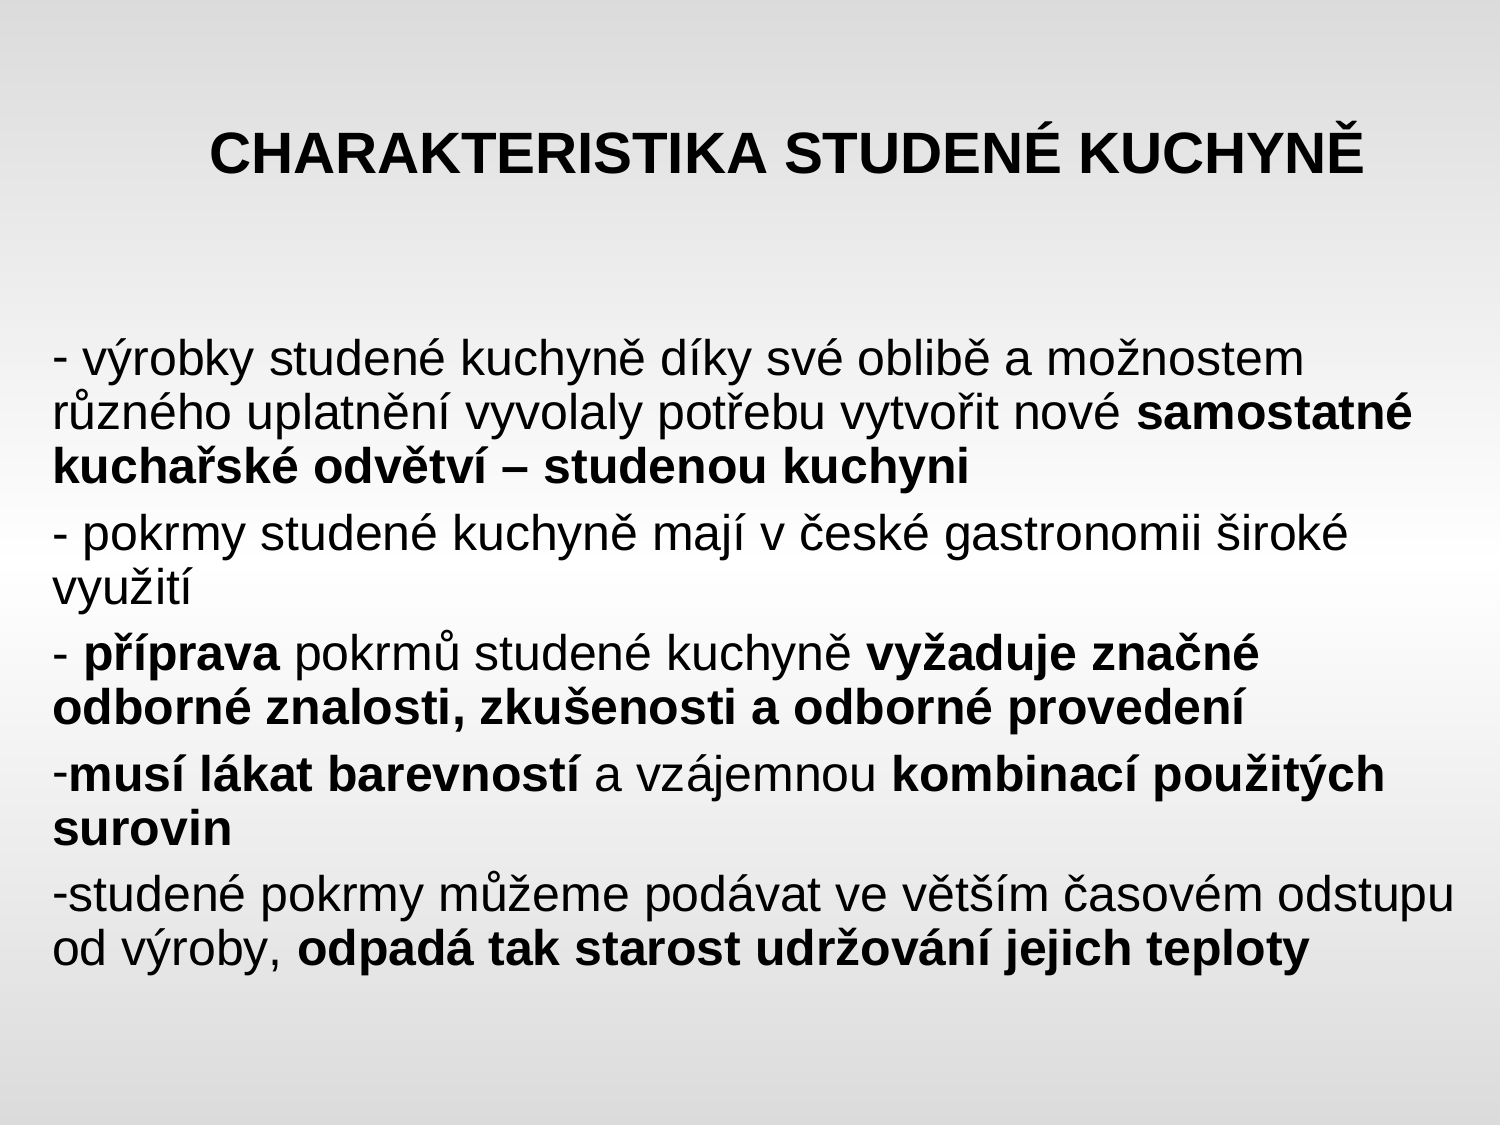

# CHARAKTERISTIKA STUDENÉ KUCHYNĚ
 výrobky studené kuchyně díky své oblibě a možnostem různého uplatnění vyvolaly potřebu vytvořit nové samostatné kuchařské odvětví – studenou kuchyni
- pokrmy studené kuchyně mají v české gastronomii široké využití
- příprava pokrmů studené kuchyně vyžaduje značné odborné znalosti, zkušenosti a odborné provedení
musí lákat barevností a vzájemnou kombinací použitých surovin
studené pokrmy můžeme podávat ve větším časovém odstupu od výroby, odpadá tak starost udržování jejich teploty